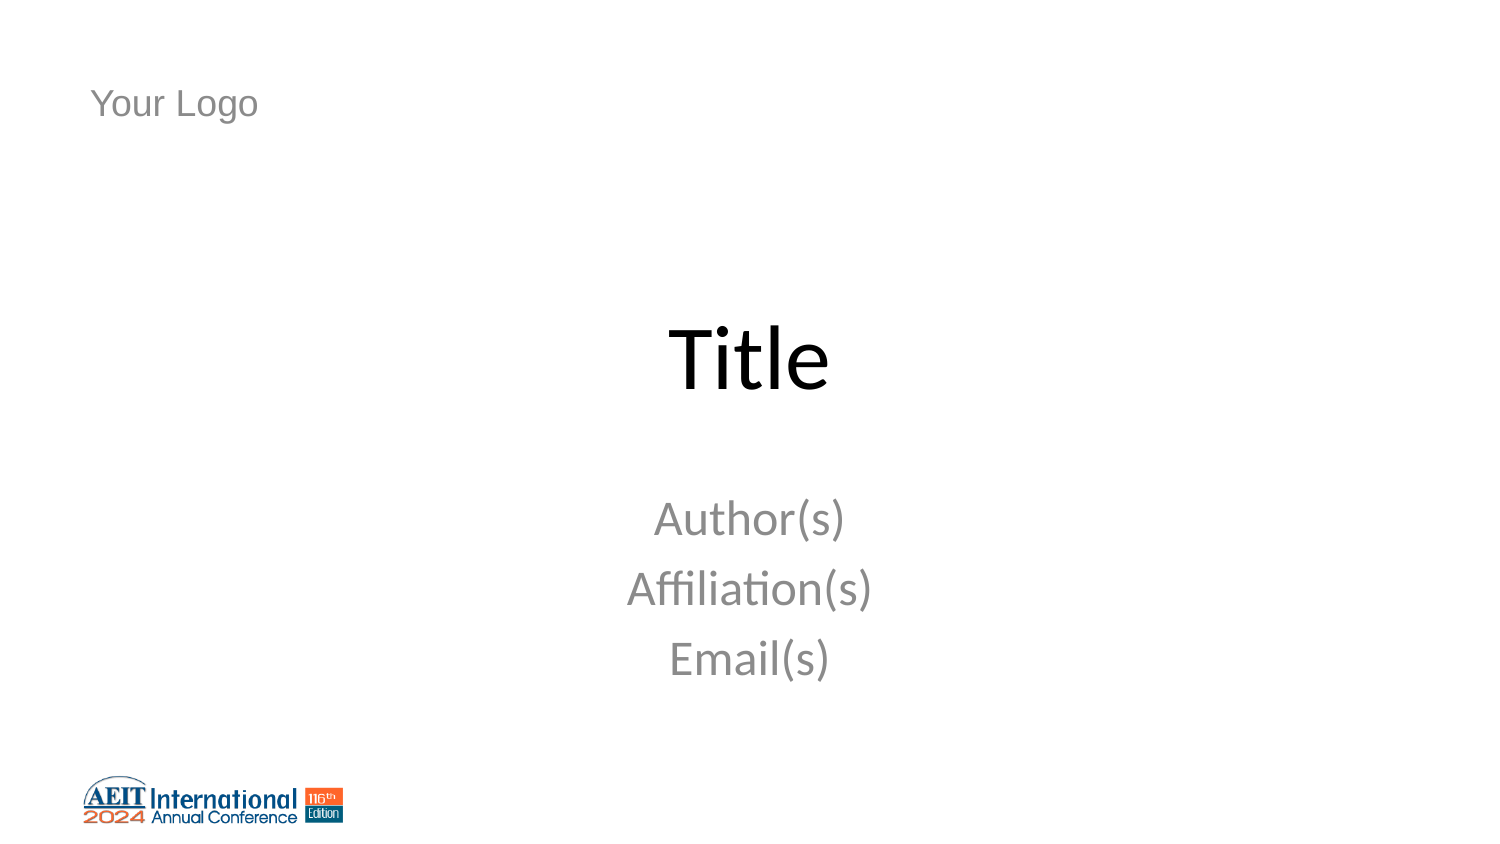

Your Logo
# Title
Author(s)
Affiliation(s)
Email(s)